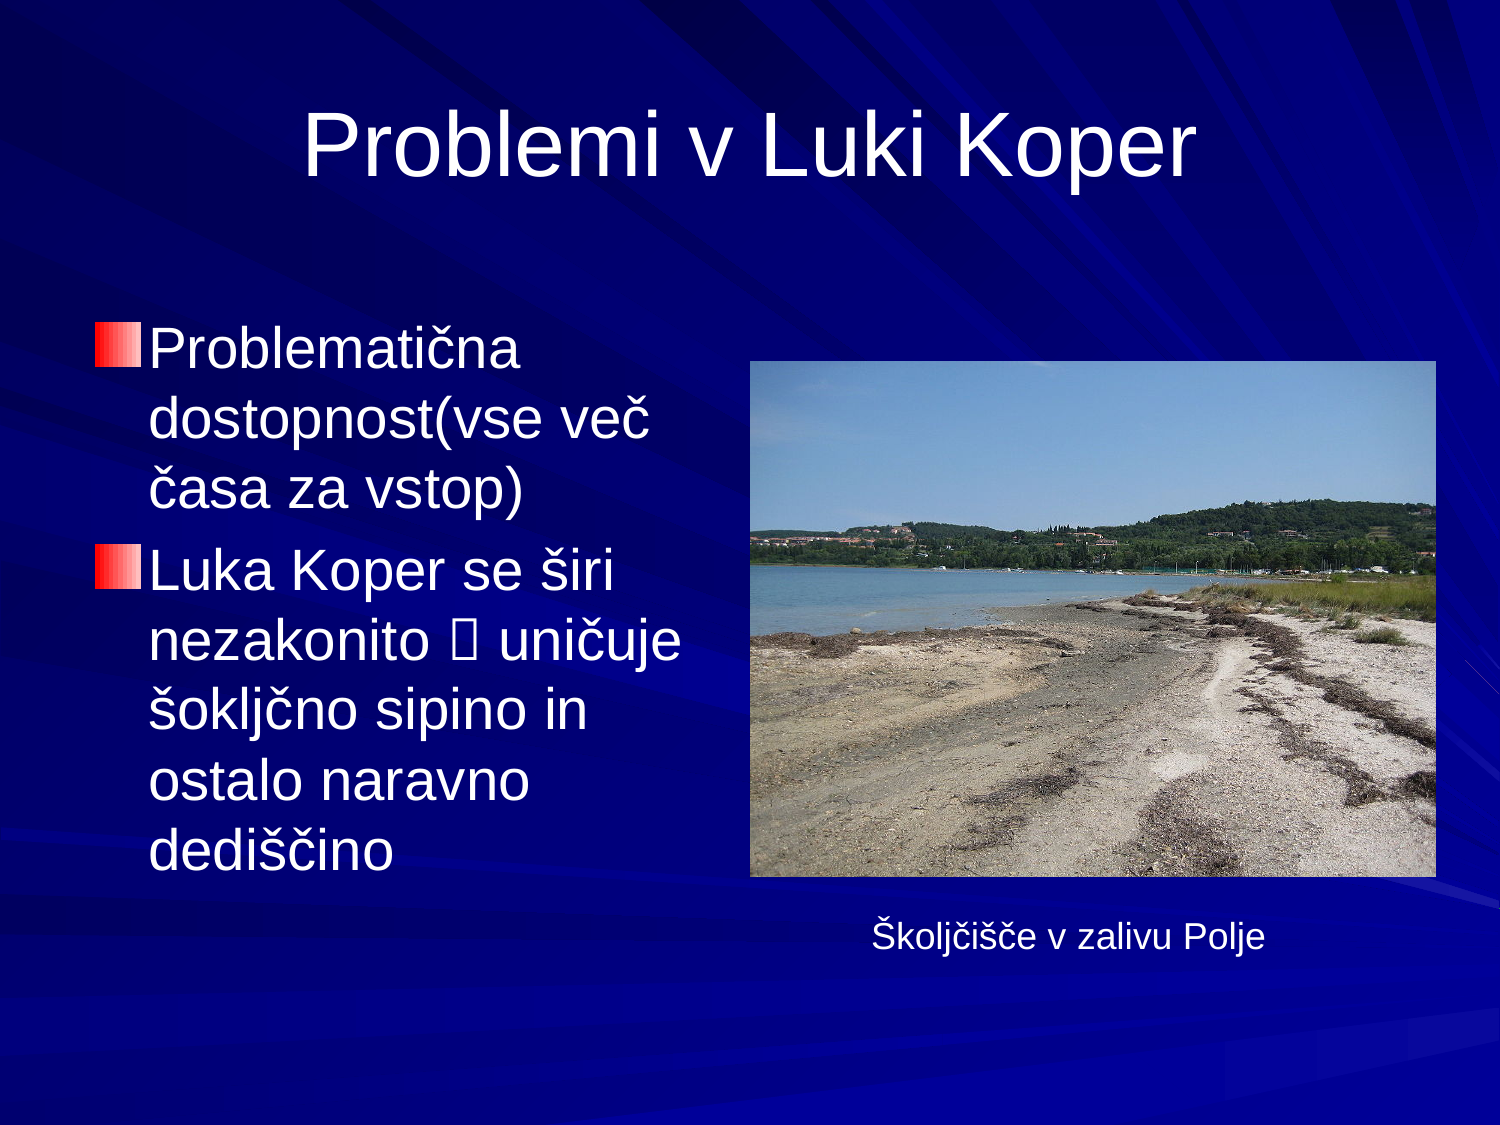

# Problemi v Luki Koper
Problematična dostopnost(vse več časa za vstop)
Luka Koper se širi nezakonito  uničuje šokljčno sipino in ostalo naravno dediščino
Školjčišče v zalivu Polje